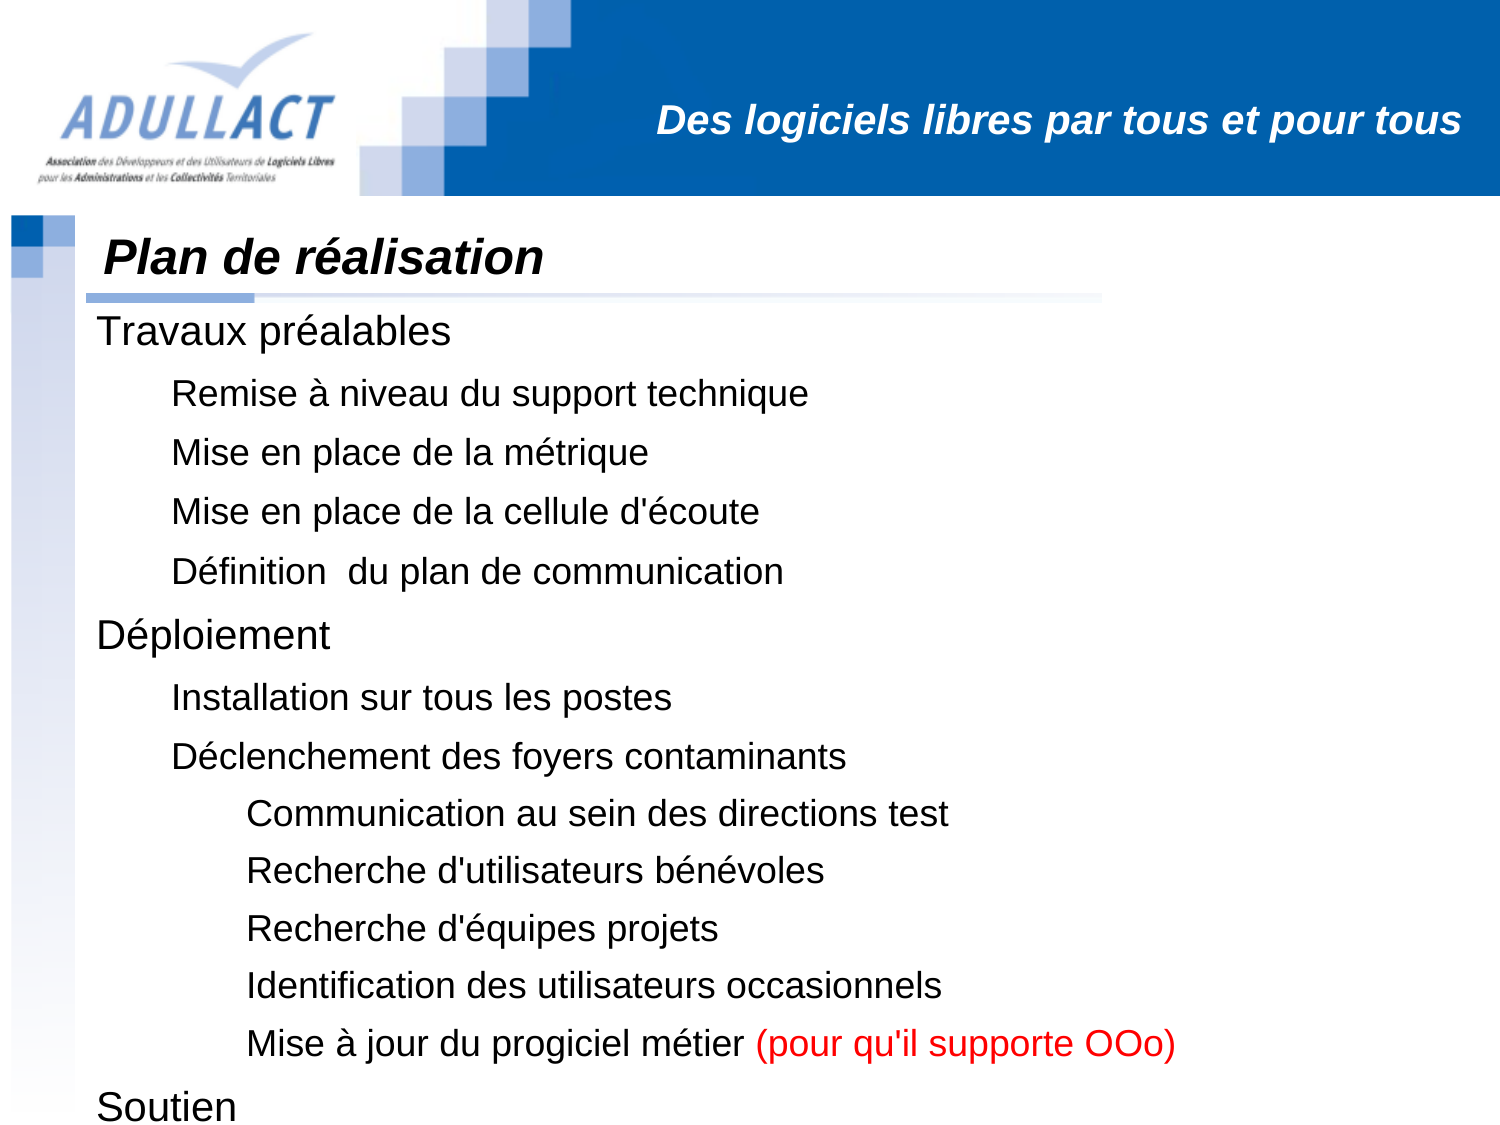

Plan de réalisation
Travaux préalables
Remise à niveau du support technique
Mise en place de la métrique
Mise en place de la cellule d'écoute
Définition du plan de communication
Déploiement
Installation sur tous les postes
Déclenchement des foyers contaminants
Communication au sein des directions test
Recherche d'utilisateurs bénévoles
Recherche d'équipes projets
Identification des utilisateurs occasionnels
Mise à jour du progiciel métier (pour qu'il supporte OOo)
Soutien
#